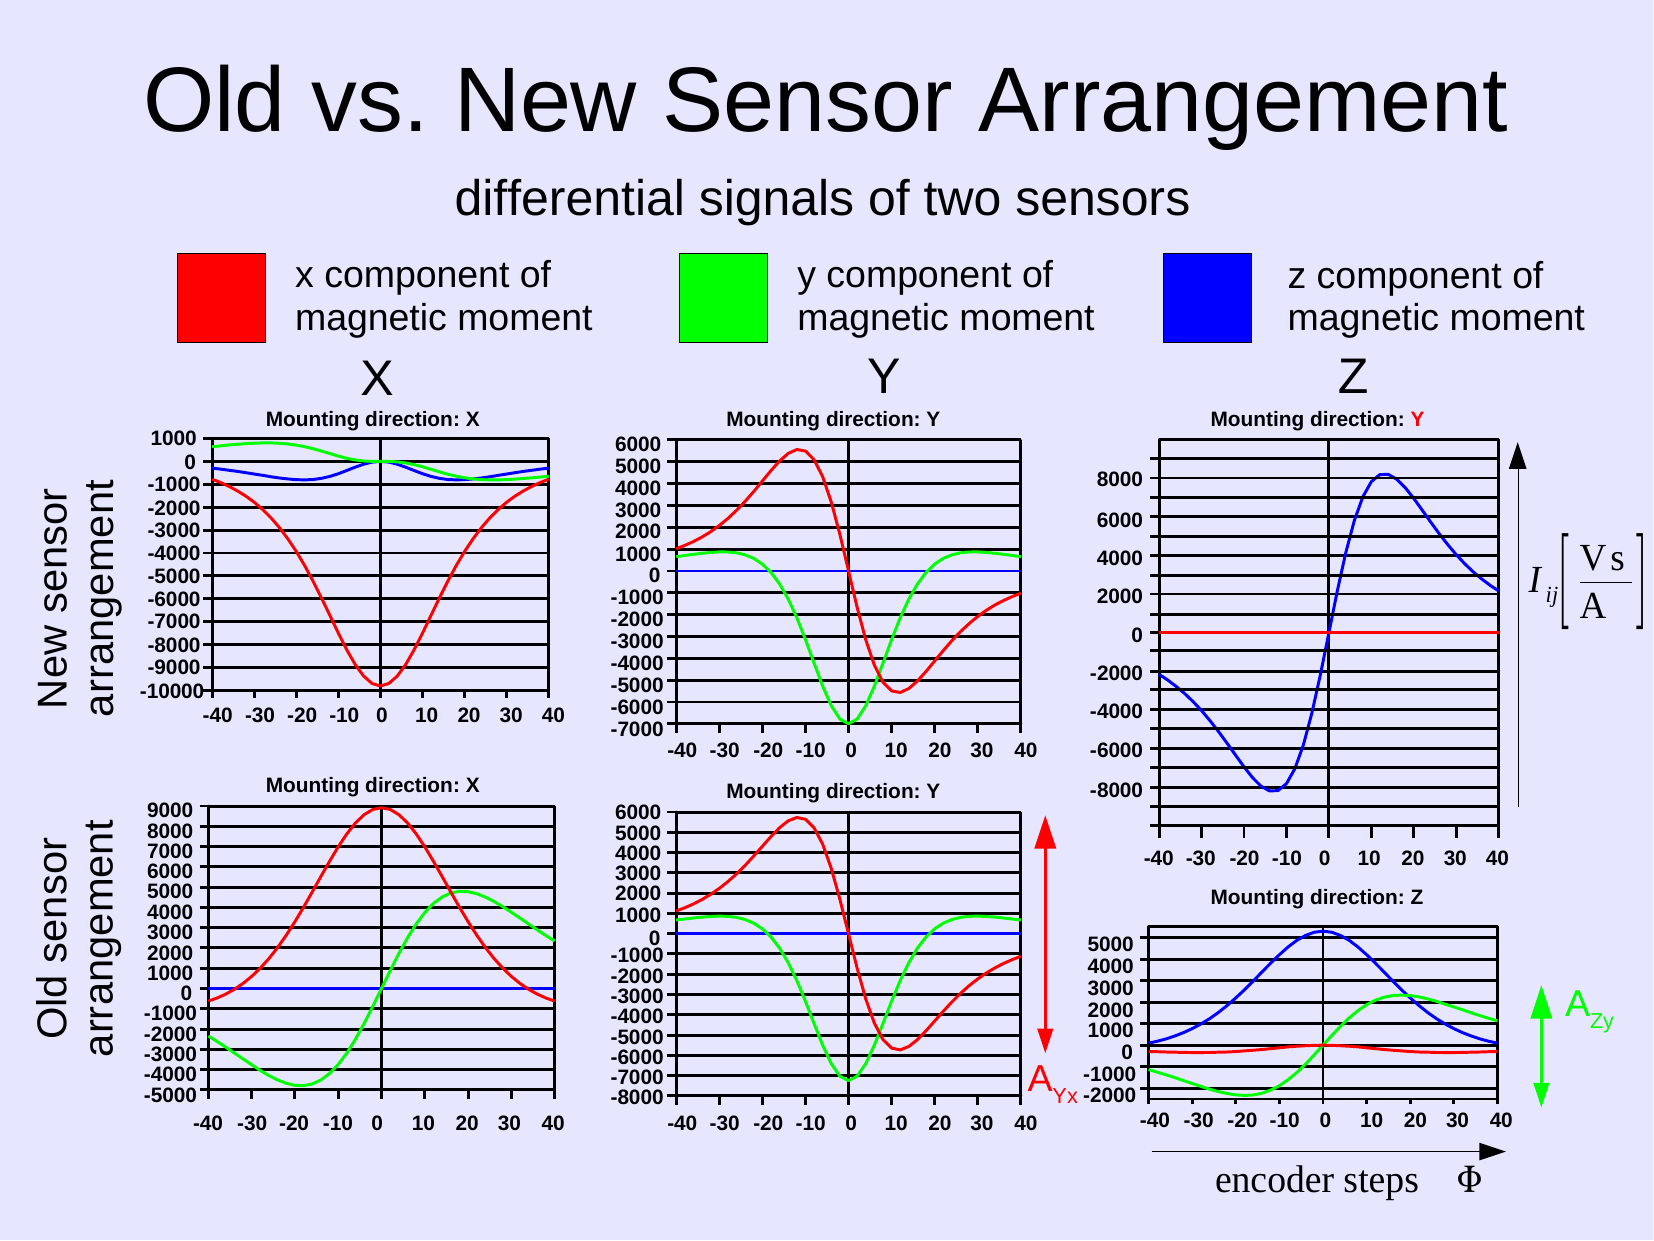

# Old vs. New Sensor Arrangement
differential signals of two sensors
x component of
magnetic moment
y component of
magnetic moment
z component of
magnetic moment
Y
Z
X
Mounting direction: X
Mounting direction: Y
Mounting direction: Y
1000
6000
0
5000
8000
-1000
4000
-2000
3000
6000
-3000
2000
-4000
1000
4000
New sensor
arrangement
0
-5000
2000
-1000
-6000
-2000
-7000
0
-3000
-8000
-4000
-9000
-2000
-5000
-10000
-6000
-4000
-40
-30
-20
-10
0
10
20
30
40
-7000
-6000
-40
-30
-20
-10
0
10
20
30
40
Mounting direction: X
-8000
Mounting direction: Y
9000
6000
8000
5000
7000
4000
-40
-30
-20
-10
0
10
20
30
40
6000
3000
5000
2000
Mounting direction: Z
Old sensor
arrangement
4000
1000
3000
0
5000
2000
-1000
4000
1000
-2000
3000
0
AZy
-3000
2000
-1000
-4000
1000
-2000
-5000
0
-3000
-6000
AYx
-1000
-4000
-7000
-5000
-2000
-8000
-40
-30
-20
-10
0
10
20
30
40
-40
-30
-20
-10
0
10
20
30
40
-40
-30
-20
-10
0
10
20
30
40